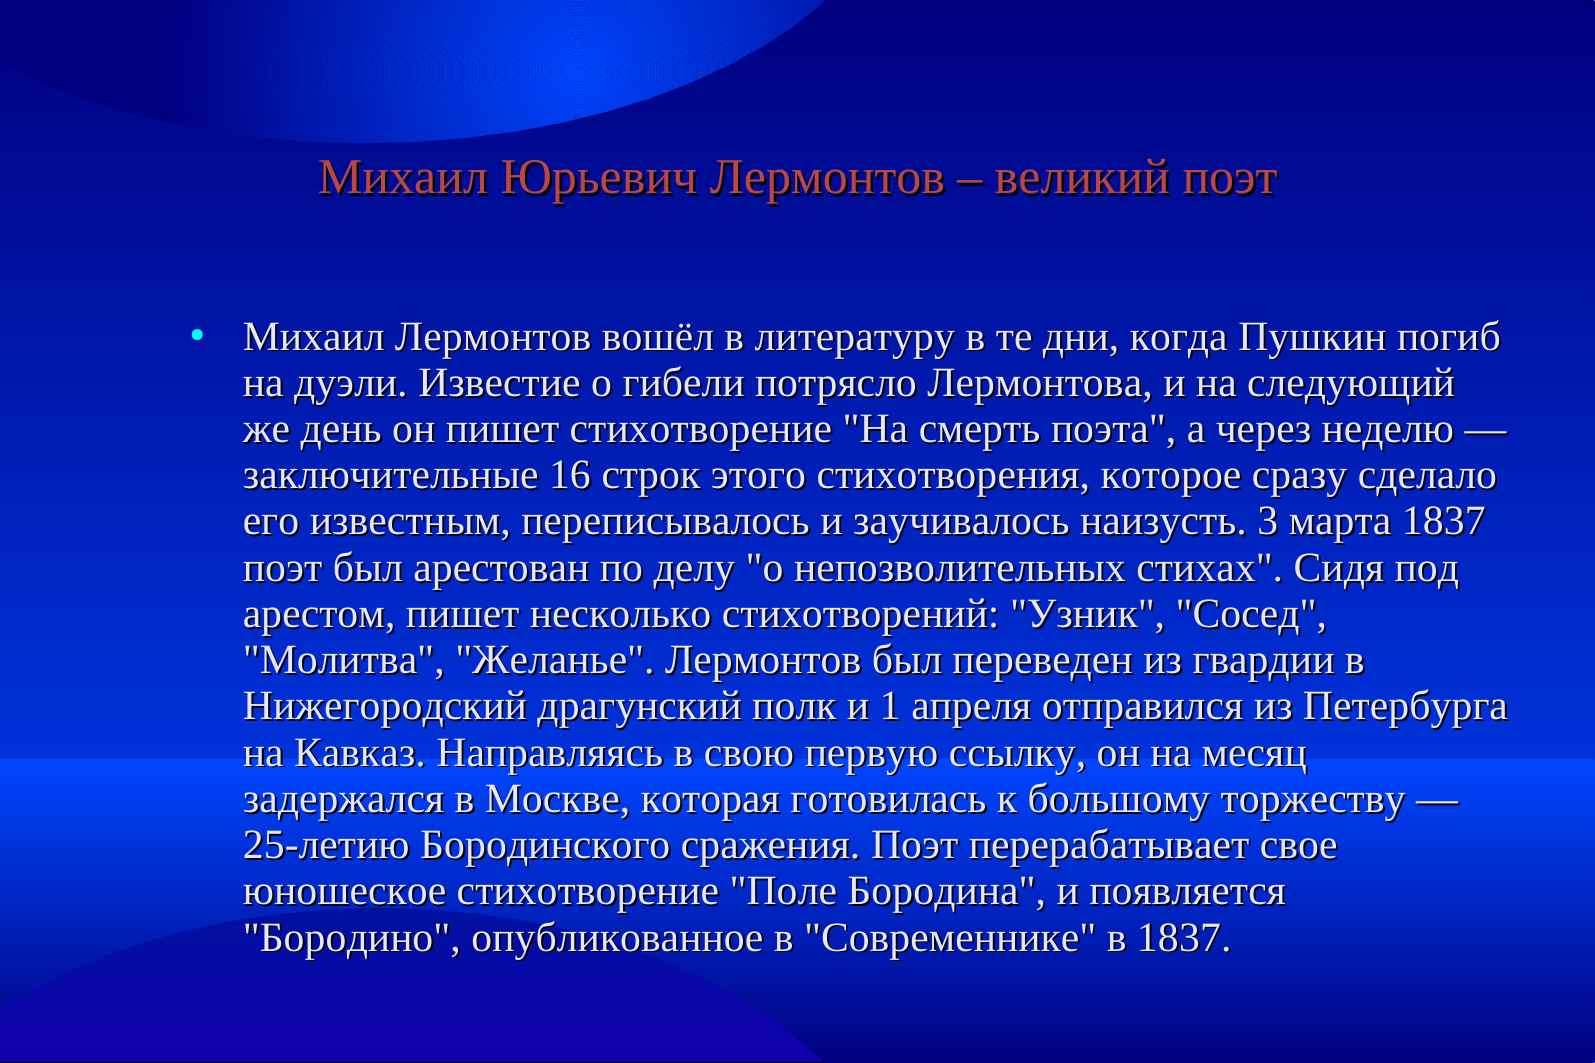

# Михаил Юрьевич Лермонтов – великий поэт
Михаил Лермонтов вошёл в литературу в те дни, когда Пушкин погиб на дуэли. Известие о гибели потрясло Лермонтова, и на следующий же день он пишет стихотворение "На смерть поэта", а через неделю — заключительные 16 строк этого стихотворения, которое сразу сделало его известным, переписывалось и заучивалось наизусть. 3 марта 1837 поэт был арестован по делу "о непозволительных стихах". Сидя под арестом, пишет несколько стихотворений: "Узник", "Сосед", "Молитва", "Желанье". Лермонтов был переведен из гвардии в Нижегородский драгунский полк и 1 апреля отправился из Петербурга на Кавказ. Направляясь в свою первую ссылку, он на месяц задержался в Москве, которая готовилась к большому торжеству — 25-летию Бородинского сражения. Поэт перерабатывает свое юношеское стихотворение "Поле Бородина", и появляется "Бородино", опубликованное в "Современнике" в 1837.